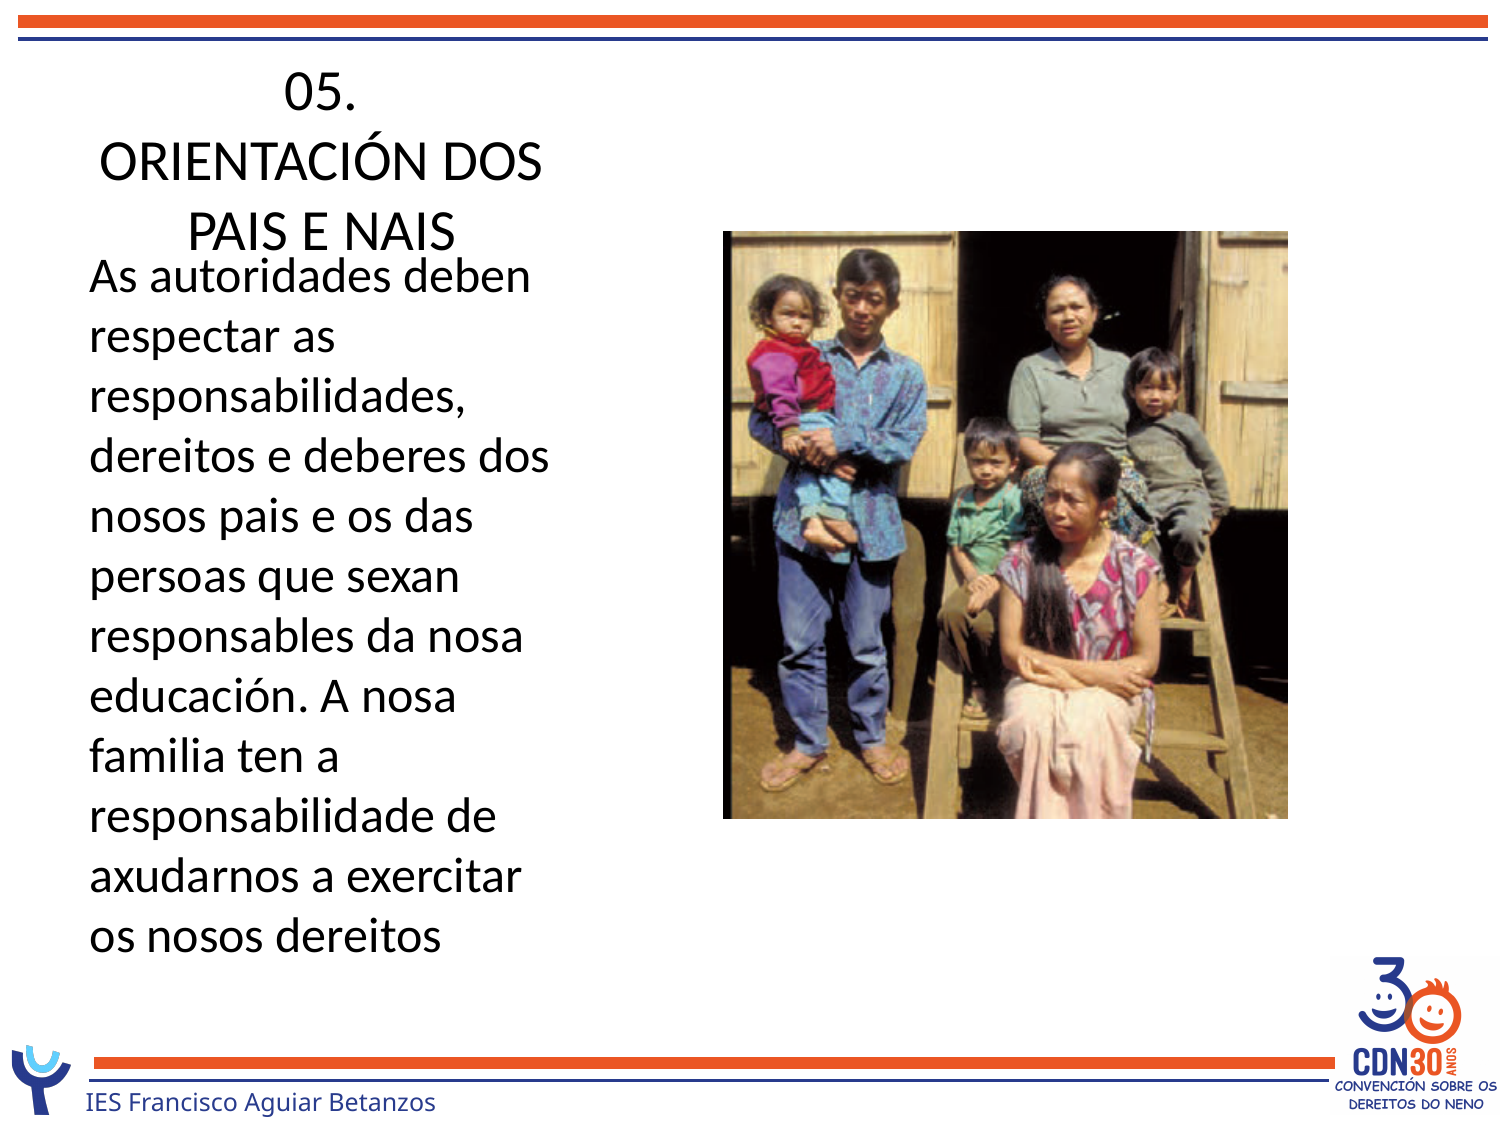

# 05. ORIENTACIÓN DOS PAIS E NAIS
As autoridades deben respectar as responsabilidades, dereitos e deberes dos nosos pais e os das persoas que sexan responsables da nosa educación. A nosa familia ten a responsabilidade de axudarnos a exercitar os nosos dereitos